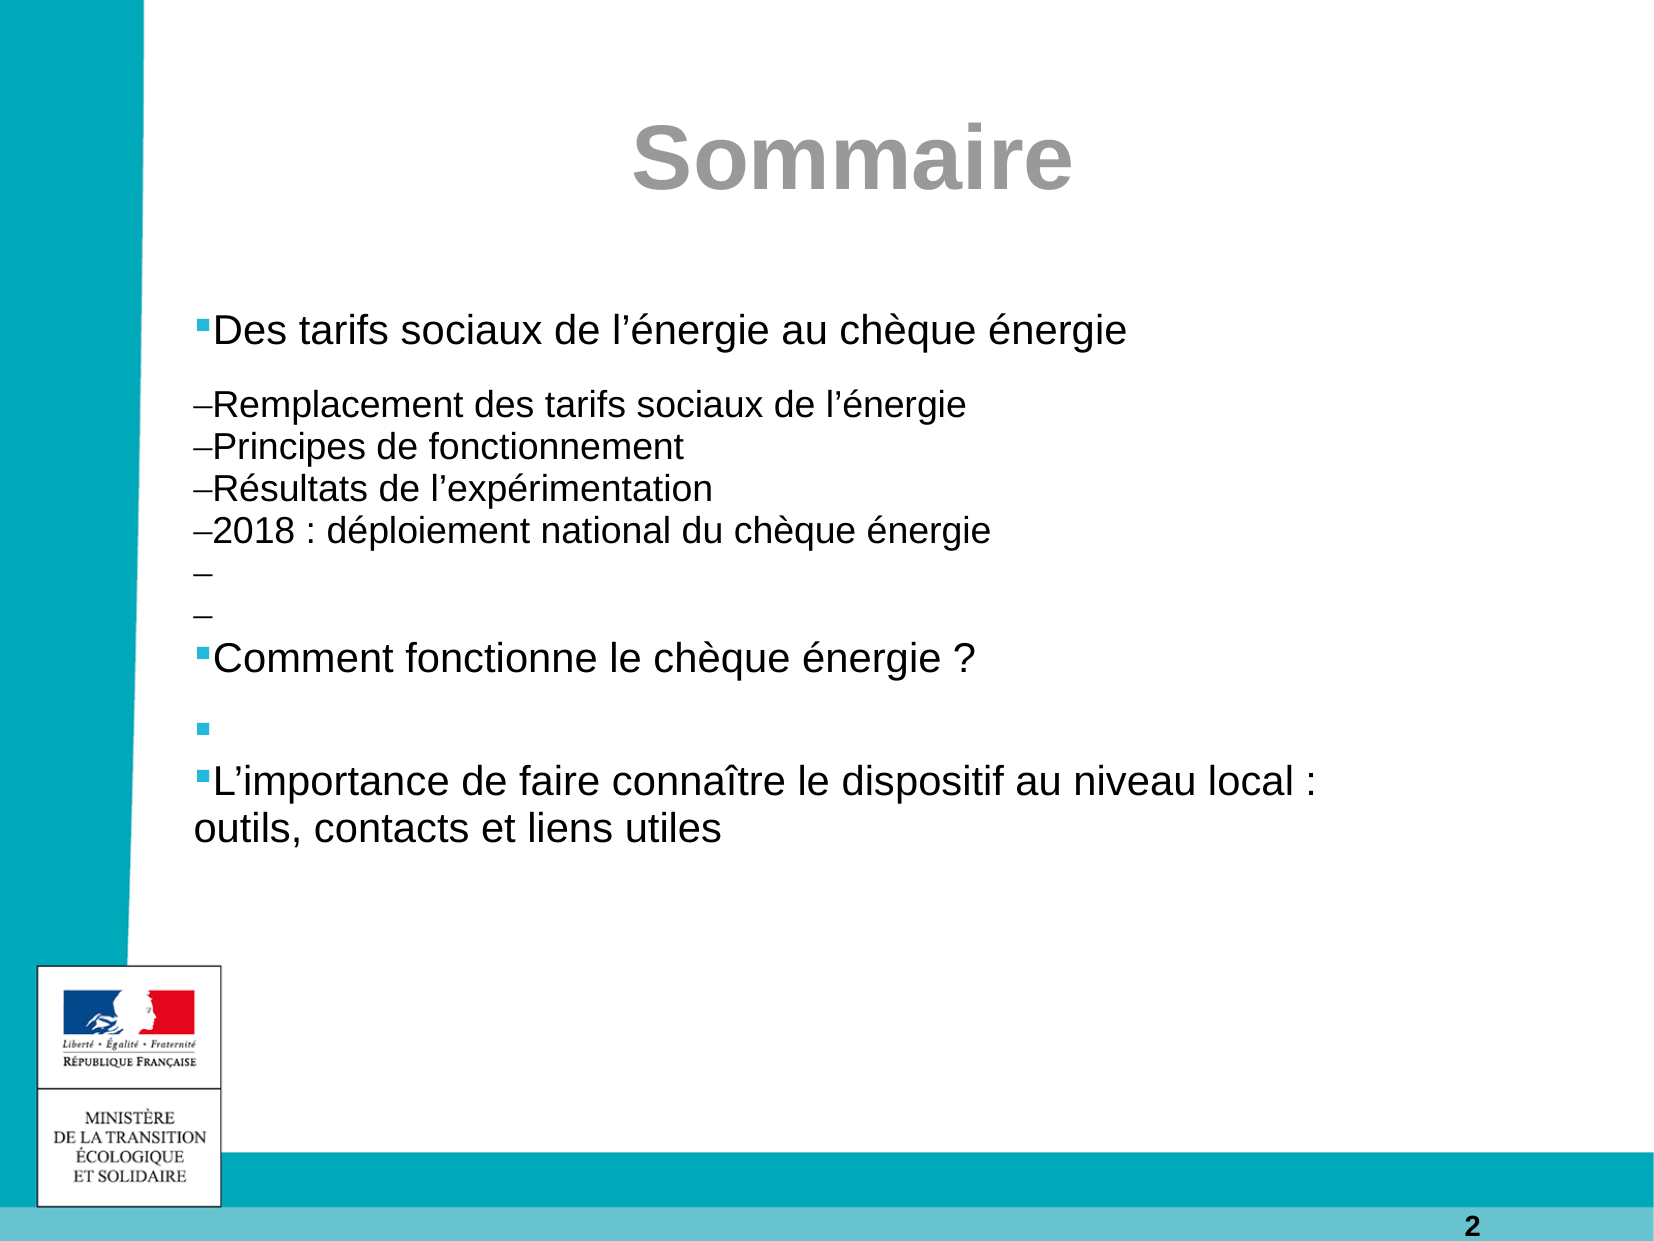

# Sommaire
Des tarifs sociaux de l’énergie au chèque énergie
Remplacement des tarifs sociaux de l’énergie
Principes de fonctionnement
Résultats de l’expérimentation
2018 : déploiement national du chèque énergie
Comment fonctionne le chèque énergie ?
L’importance de faire connaître le dispositif au niveau local : outils, contacts et liens utiles